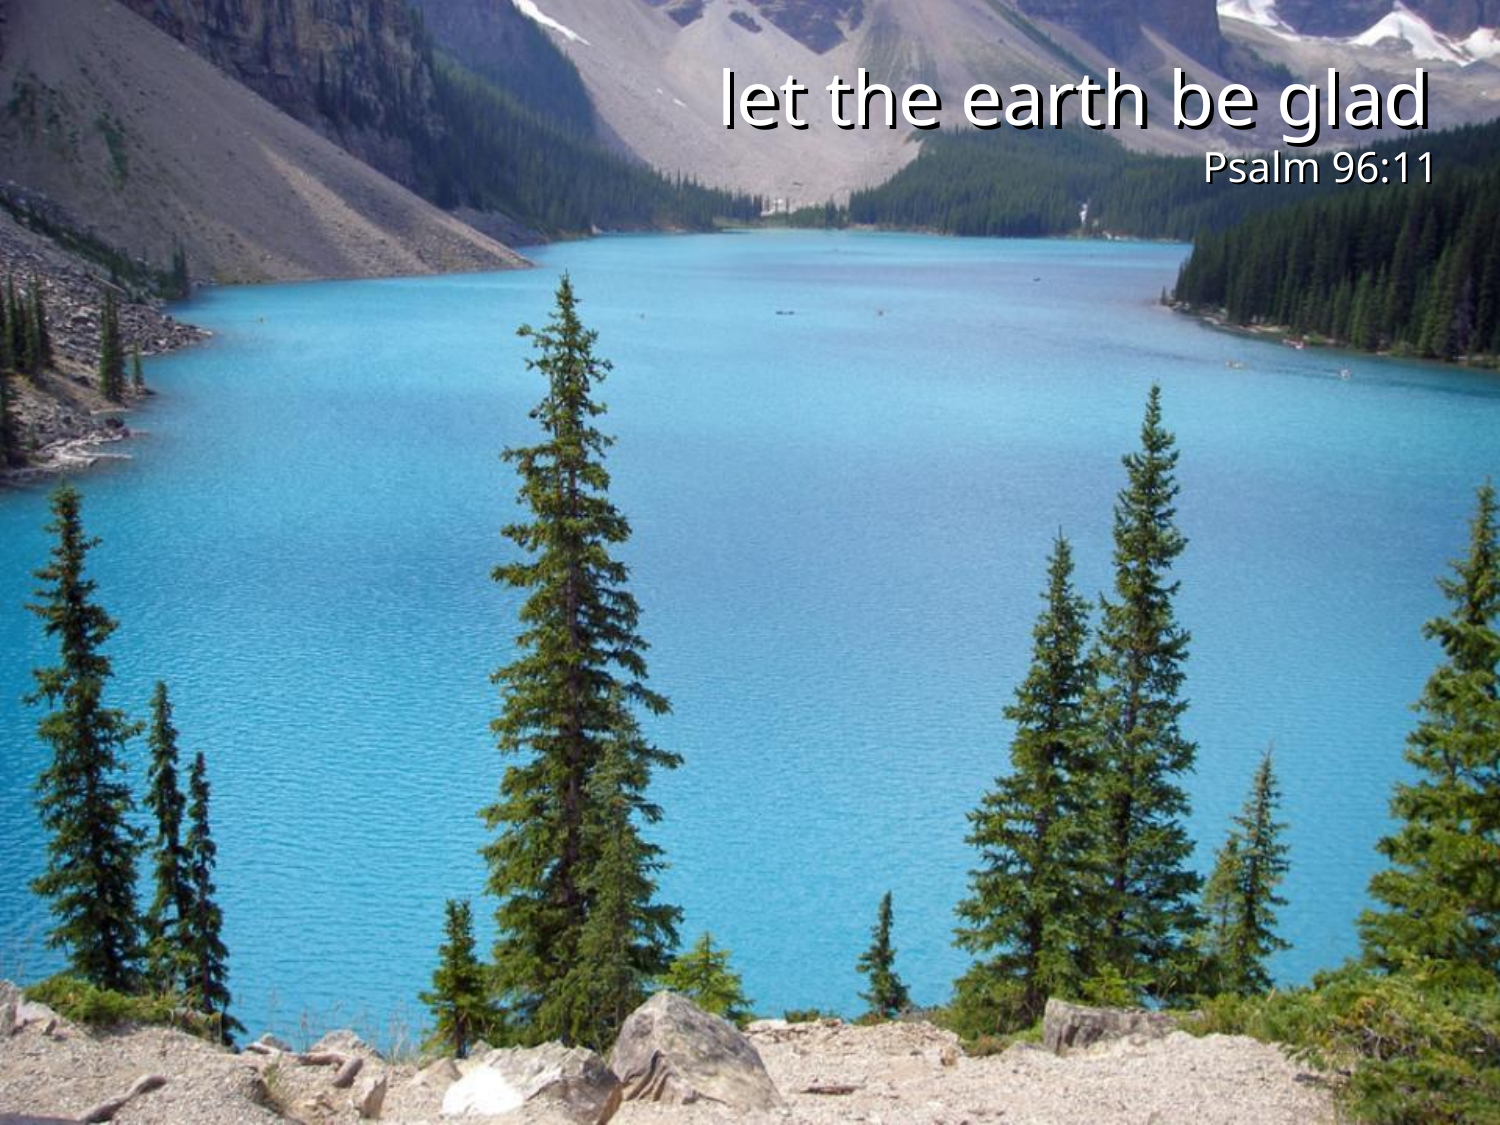

let the earth be glad
Psalm 96:11